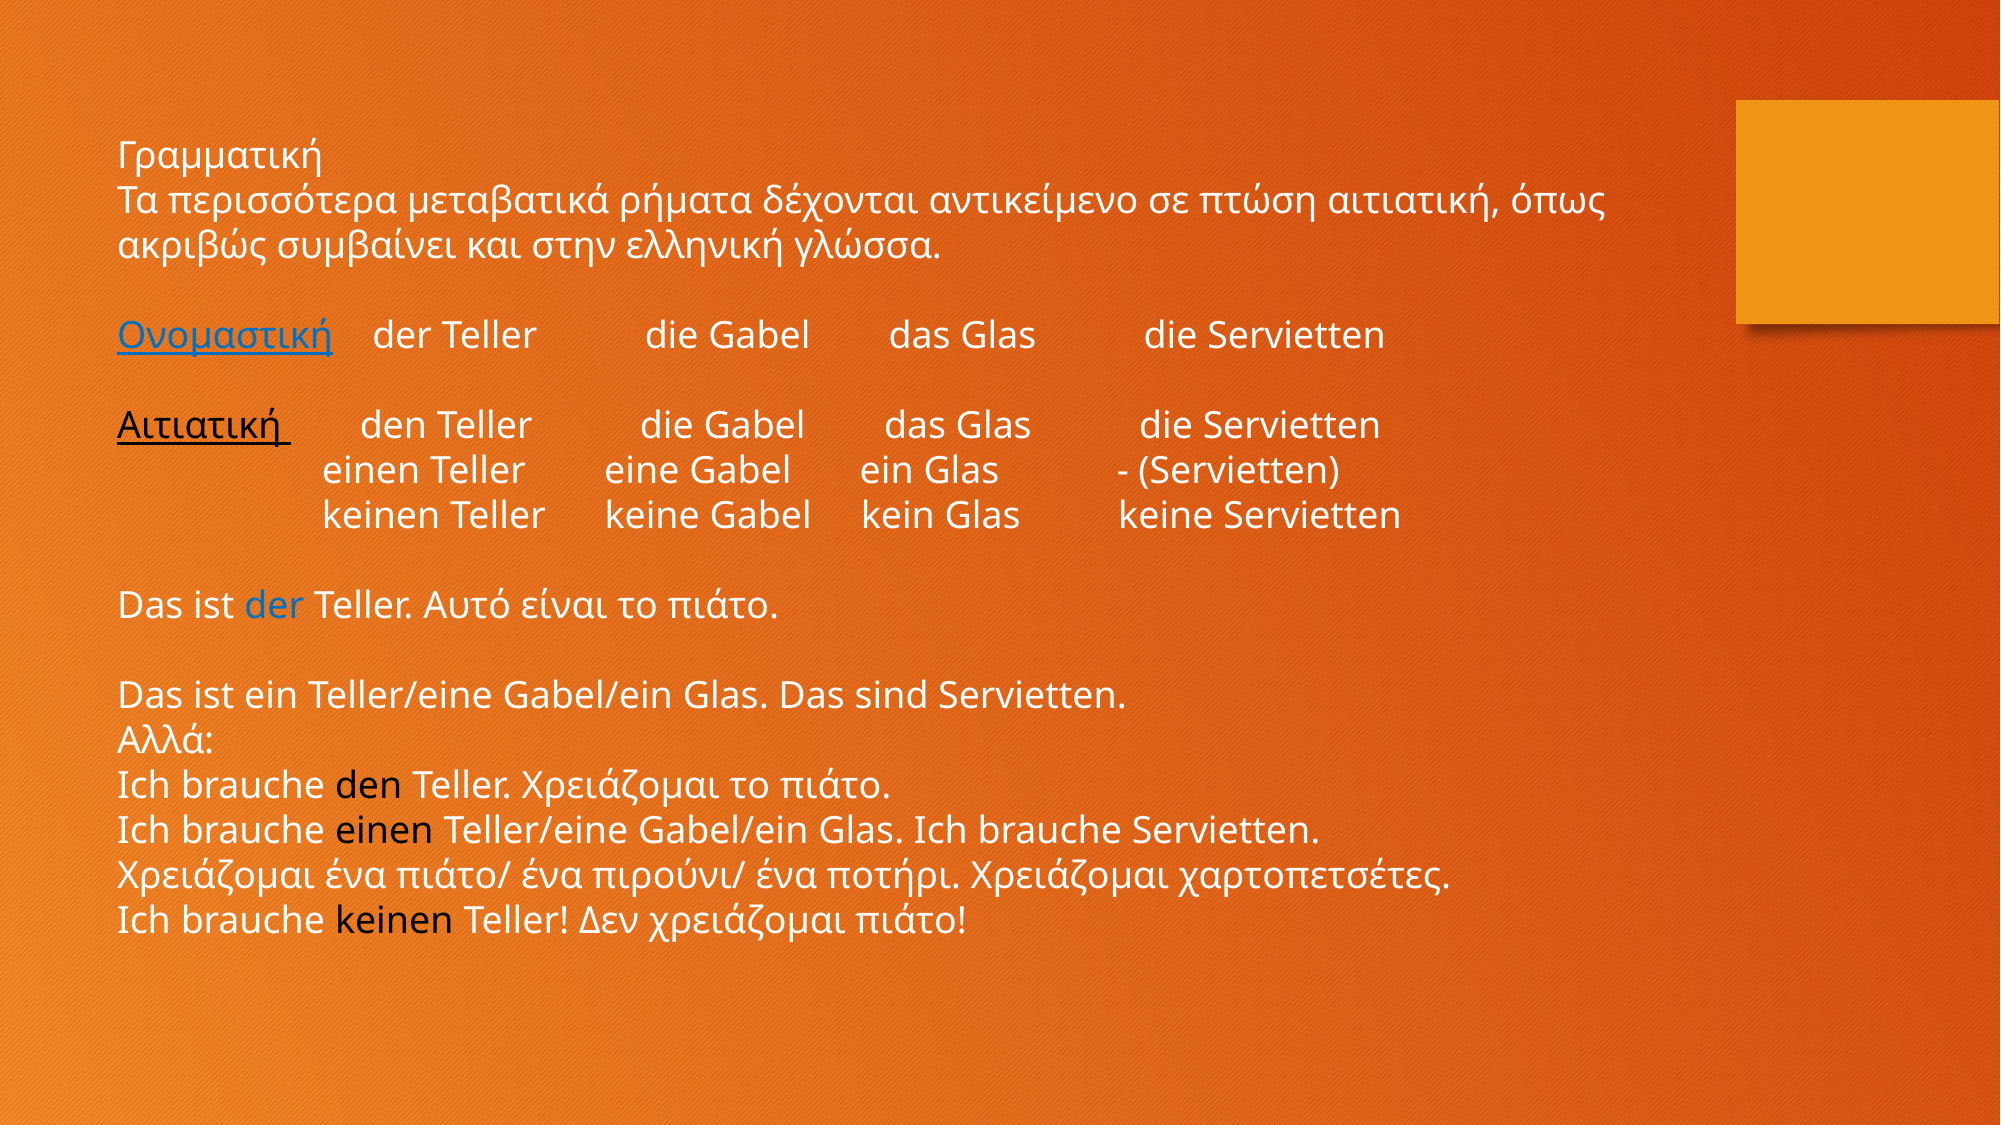

Γραμματική
Τα περισσότερα μεταβατικά ρήματα δέχονται αντικείμενο σε πτώση αιτιατική, όπως ακριβώς συμβαίνει και στην ελληνική γλώσσα.
Ονομαστική der Teller die Gabel das Glas die Servietten
Αιτιατική den Teller die Gabel das Glas die Servietten
 einen Teller eine Gabel ein Glas - (Servietten)
 keinen Teller keine Gabel kein Glas keine Servietten
Das ist der Teller. Αυτό είναι το πιάτο.
Das ist ein Teller/eine Gabel/ein Glas. Das sind Servietten.
Αλλά:
Ich brauche den Teller. Χρειάζομαι το πιάτο.
Ich brauche einen Teller/eine Gabel/ein Glas. Ich brauche Servietten.
Χρειάζομαι ένα πιάτο/ ένα πιρούνι/ ένα ποτήρι. Χρειάζομαι χαρτοπετσέτες.
Ich brauche keinen Teller! Δεν χρειάζομαι πιάτο!